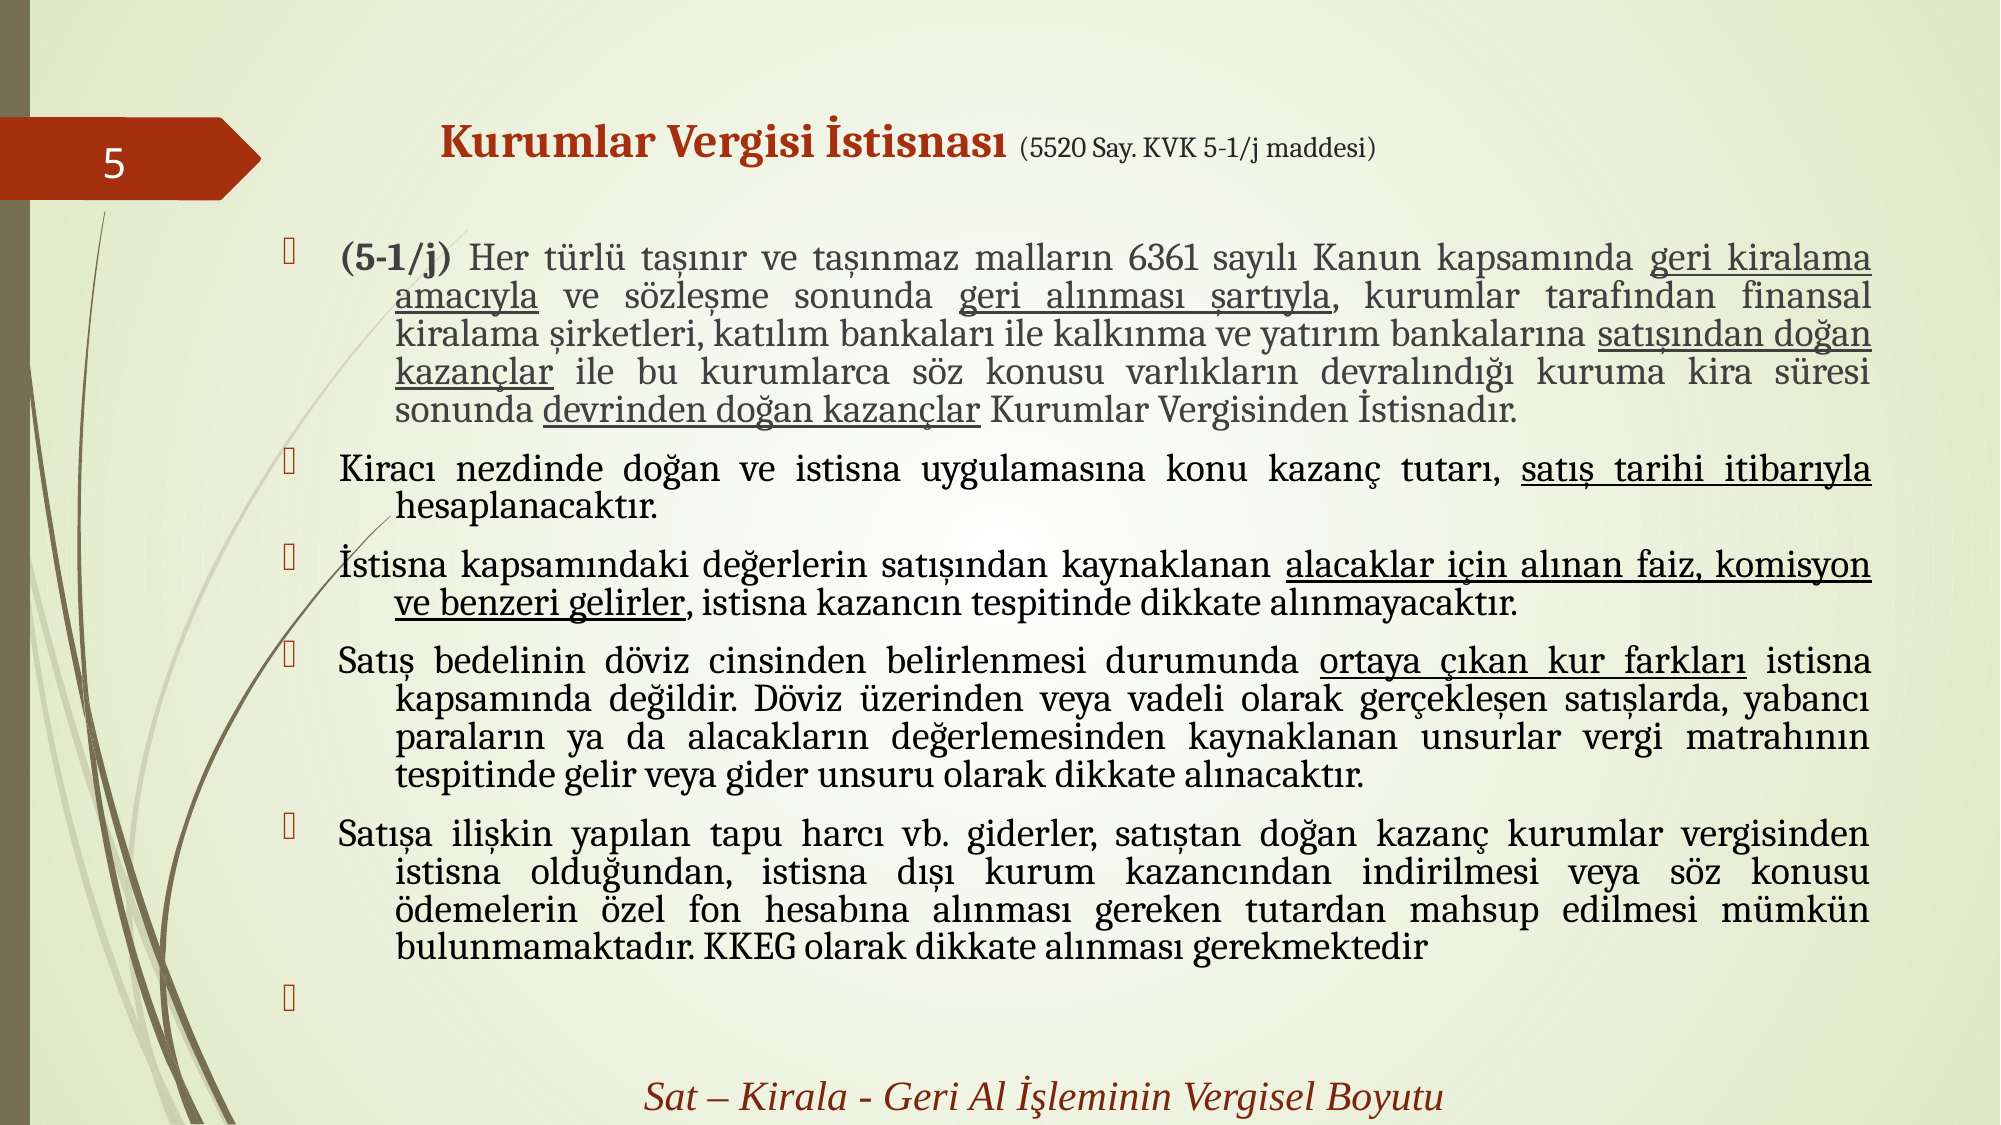

# Kurumlar Vergisi İstisnası (5520 Say. KVK 5-1/j maddesi)
(5-1/j) Her türlü taşınır ve taşınmaz malların 6361 sayılı Kanun kapsamında geri kiralama amacıyla ve sözleşme sonunda geri alınması şartıyla, kurumlar tarafından finansal kiralama şirketleri, katılım bankaları ile kalkınma ve yatırım bankalarına satışından doğan kazançlar ile bu kurumlarca söz konusu varlıkların devralındığı kuruma kira süresi sonunda devrinden doğan kazançlar Kurumlar Vergisinden İstisnadır.
Kiracı nezdinde doğan ve istisna uygulamasına konu kazanç tutarı, satış tarihi itibarıyla hesaplanacaktır.
İstisna kapsamındaki değerlerin satışından kaynaklanan alacaklar için alınan faiz, komisyon ve benzeri gelirler, istisna kazancın tespitinde dikkate alınmayacaktır.
Satış bedelinin döviz cinsinden belirlenmesi durumunda ortaya çıkan kur farkları istisna kapsamında değildir. Döviz üzerinden veya vadeli olarak gerçekleşen satışlarda, yabancı paraların ya da alacakların değerlemesinden kaynaklanan unsurlar vergi matrahının tespitinde gelir veya gider unsuru olarak dikkate alınacaktır.
Satışa ilişkin yapılan tapu harcı vb. giderler, satıştan doğan kazanç kurumlar vergisinden istisna olduğundan, istisna dışı kurum kazancından indirilmesi veya söz konusu ödemelerin özel fon hesabına alınması gereken tutardan mahsup edilmesi mümkün bulunmamaktadır. KKEG olarak dikkate alınması gerekmektedir
Sat – Kirala - Geri Al İşleminin Vergisel Boyutu